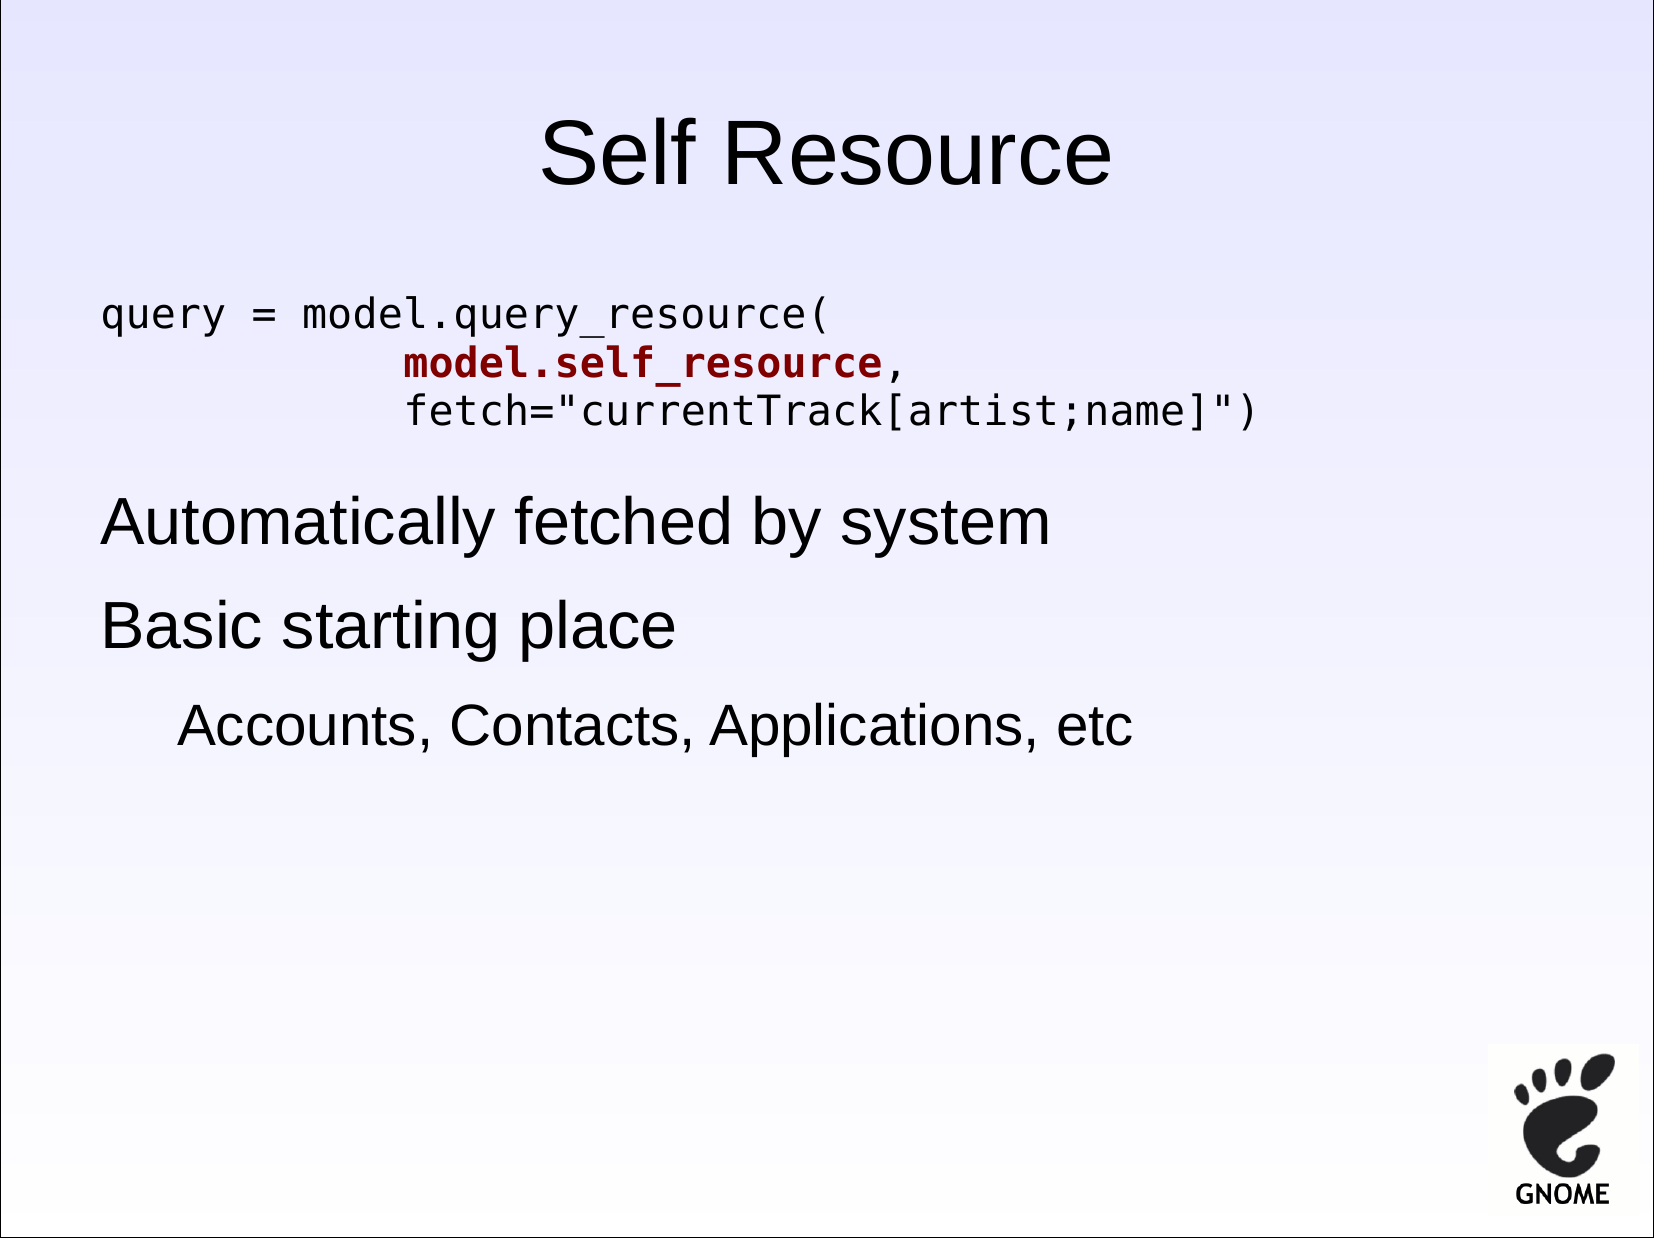

# Self Resource
query = model.query_resource(
 model.self_resource,
 fetch="currentTrack[artist;name]")
Automatically fetched by system
Basic starting place
Accounts, Contacts, Applications, etc